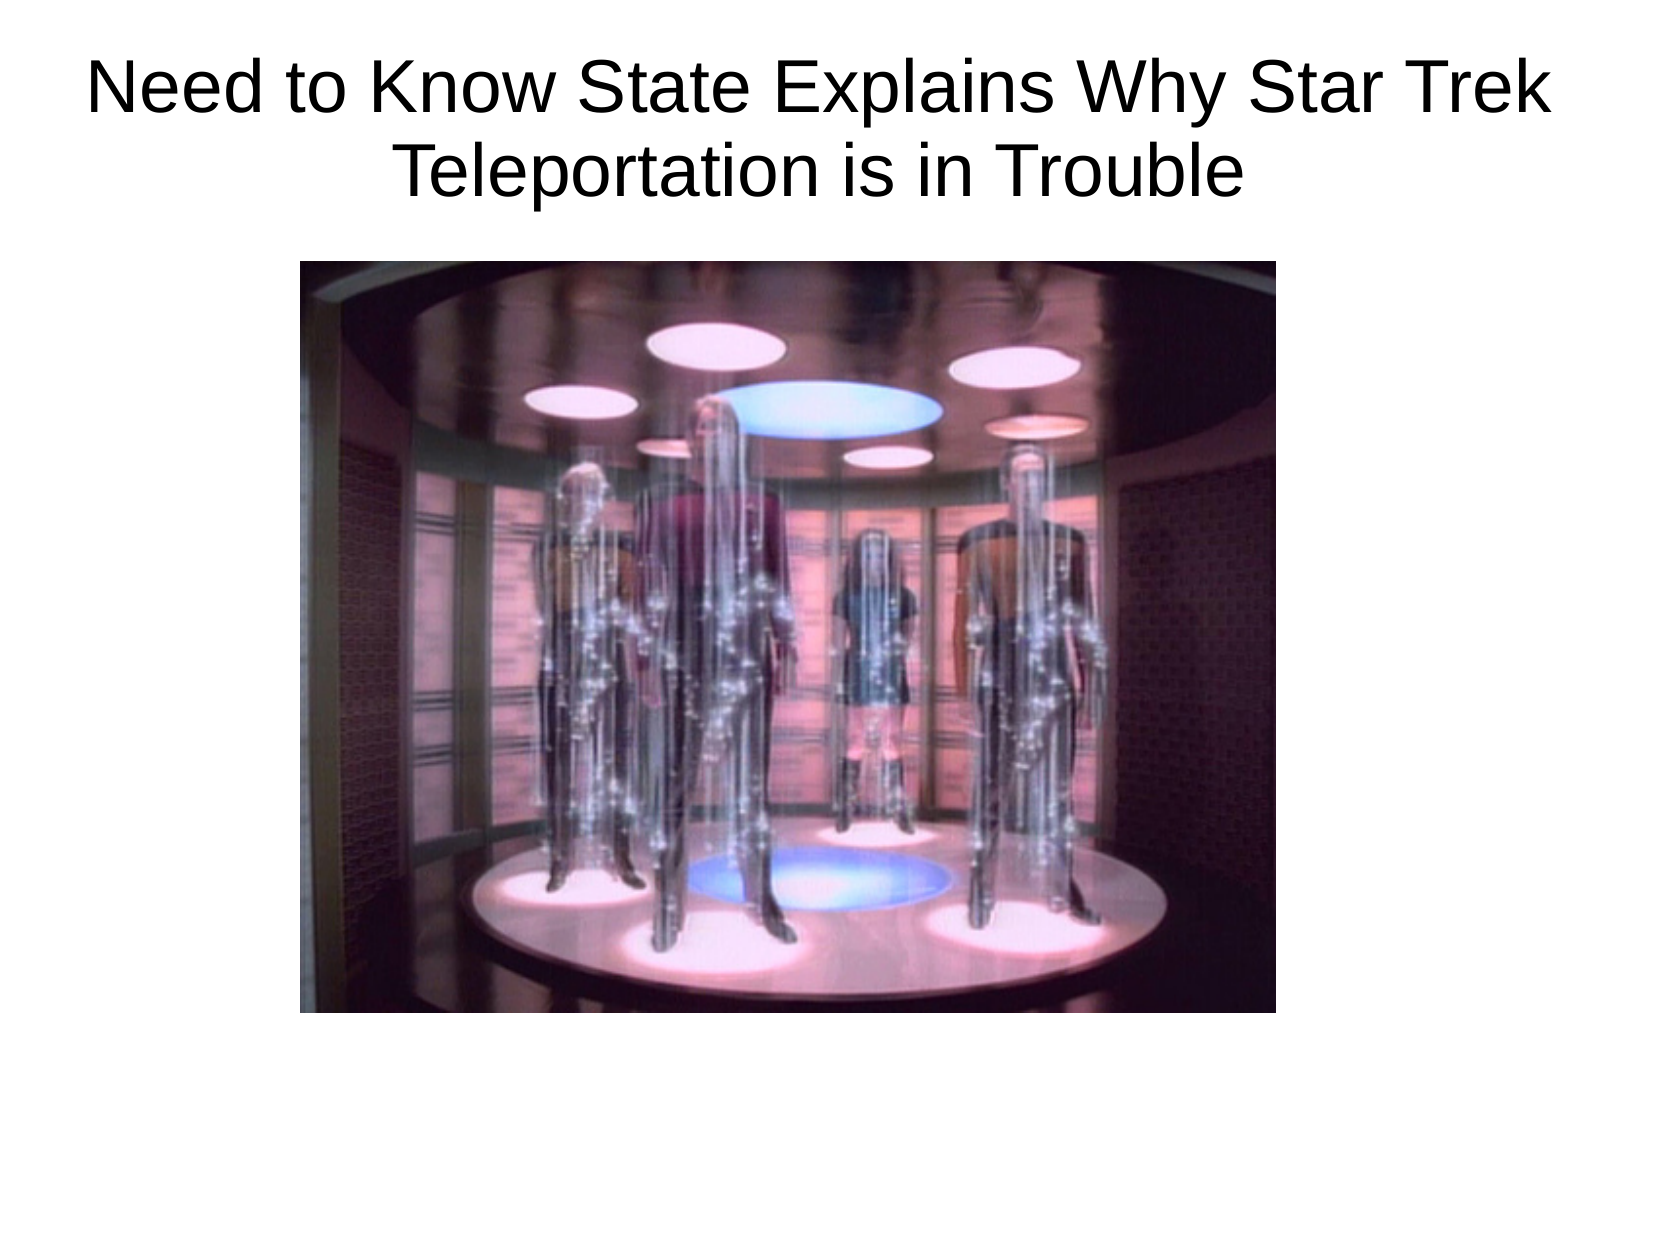

# Need to Know State Explains Why Star Trek Teleportation is in Trouble